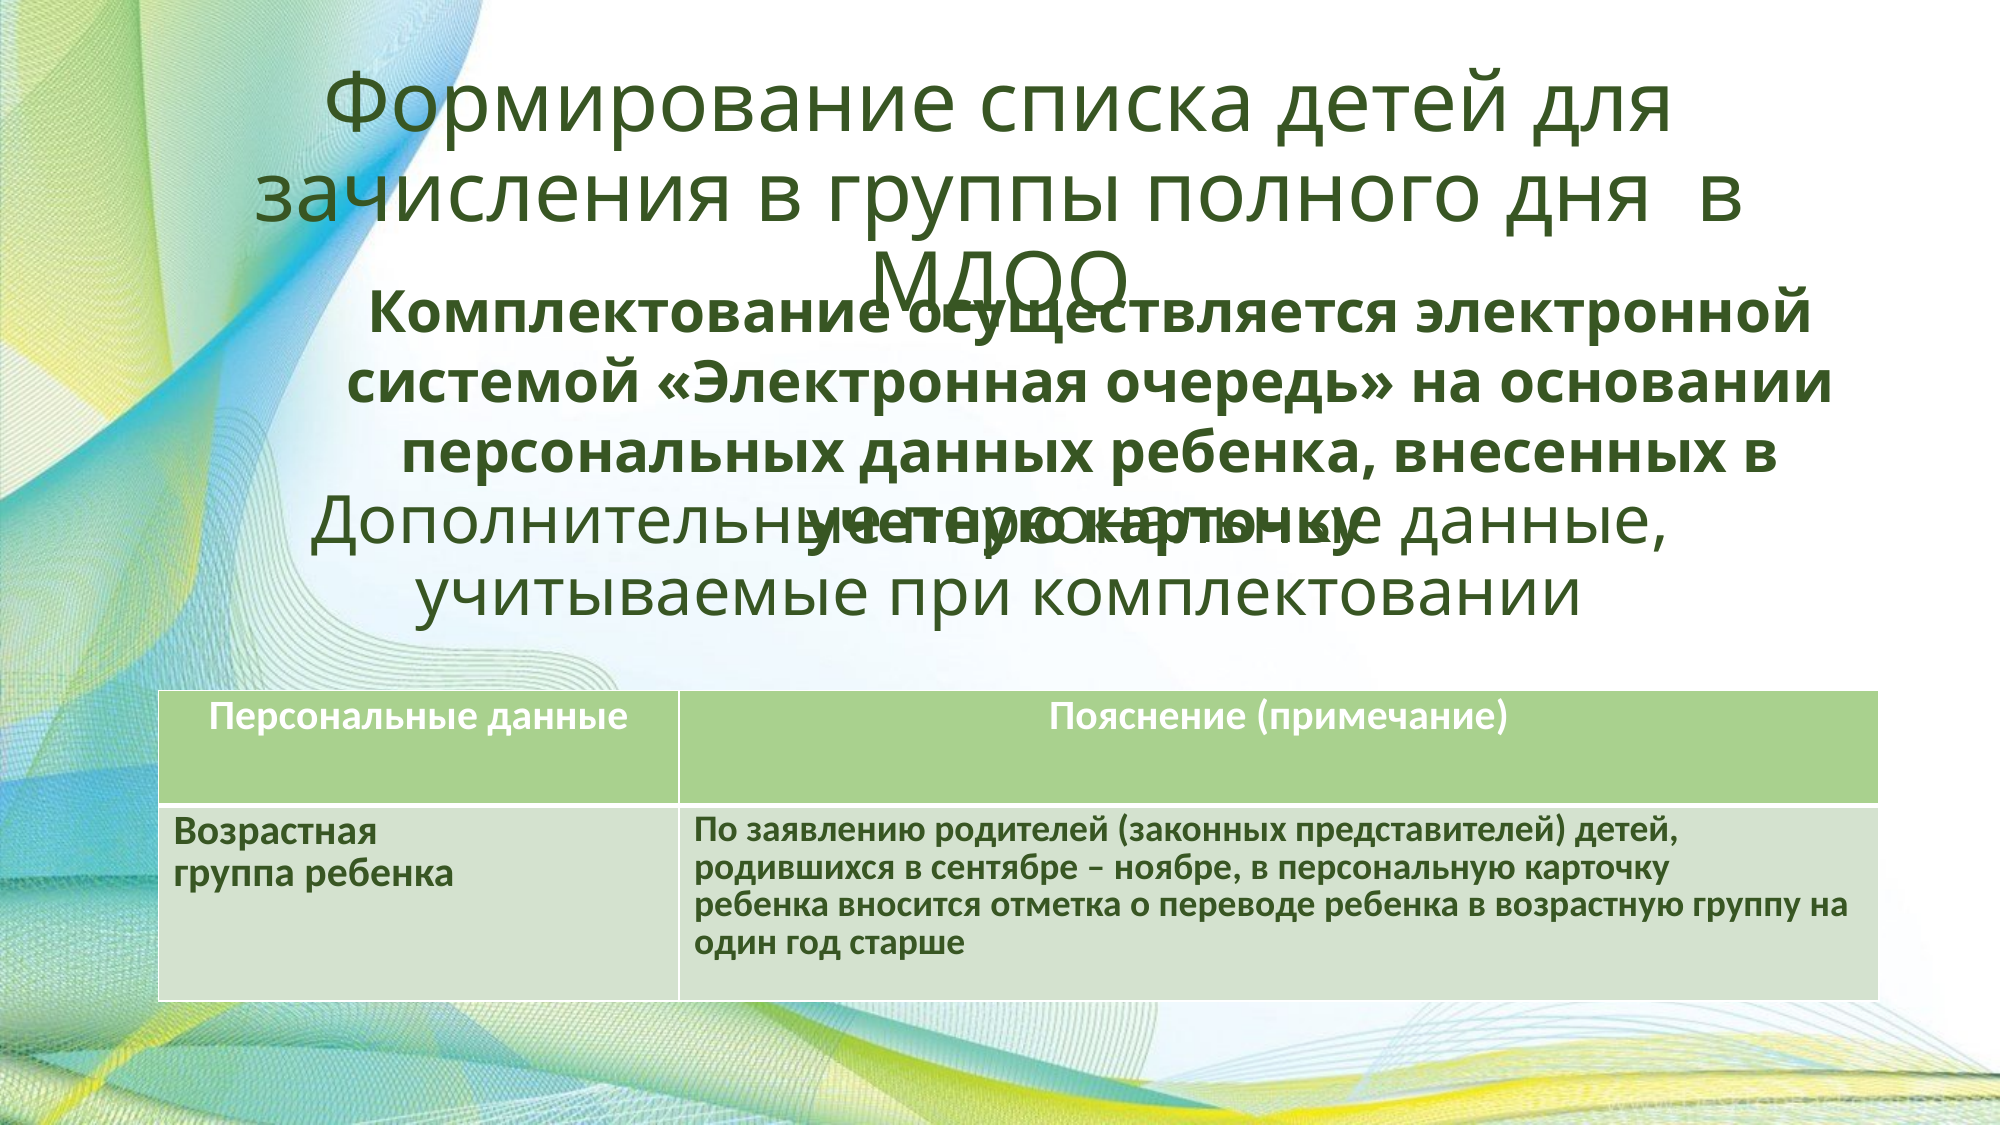

# Формирование списка детей для зачисления в группы полного дня в МДОО
Комплектование осуществляется электронной системой «Электронная очередь» на основании персональных данных ребенка, внесенных в учетную карточку.
Дополнительные персональные данные,
учитываемые при комплектовании
| Персональные данные | Пояснение (примечание) |
| --- | --- |
| Возрастная группа ребенка | По заявлению родителей (законных представителей) детей, родившихся в сентябре – ноябре, в персональную карточку ребенка вносится отметка о переводе ребенка в возрастную группу на один год старше |